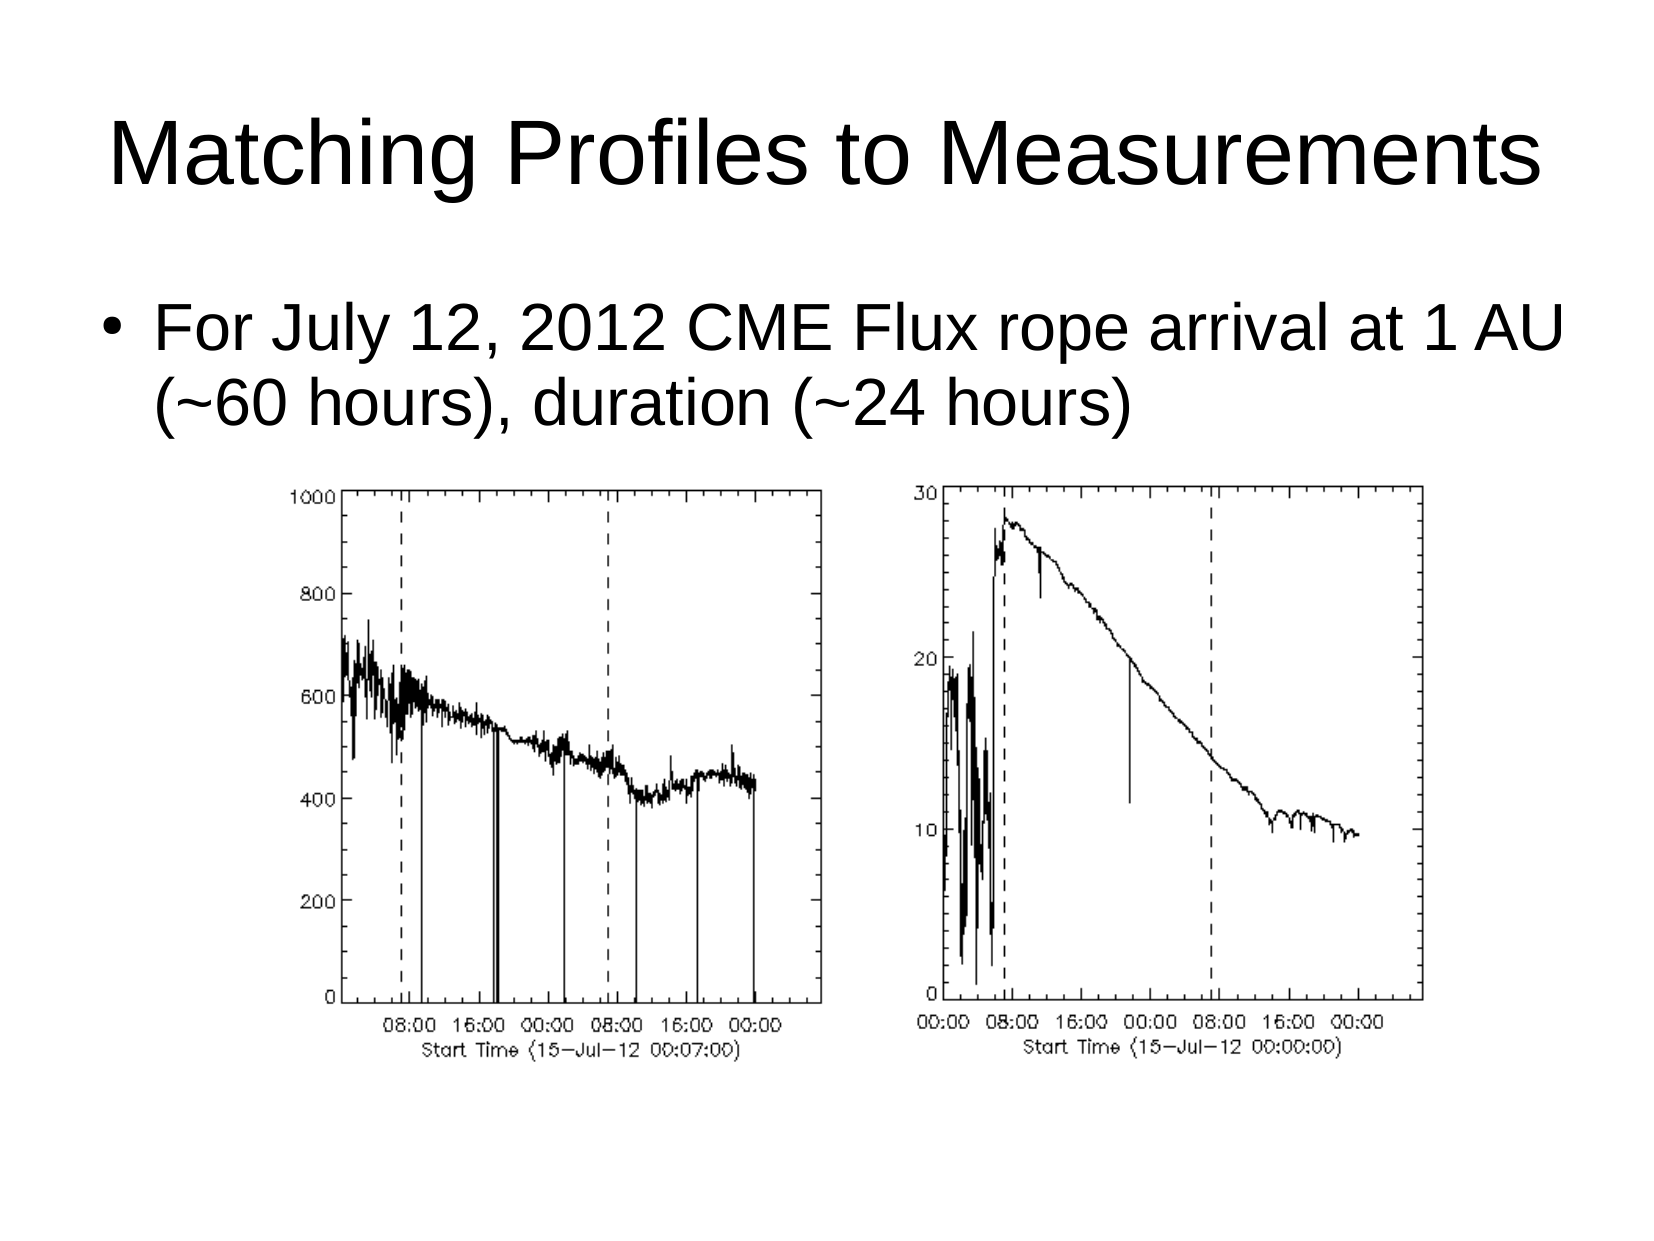

# Matching Profiles to Measurements
For July 12, 2012 CME Flux rope arrival at 1 AU (~60 hours), duration (~24 hours)